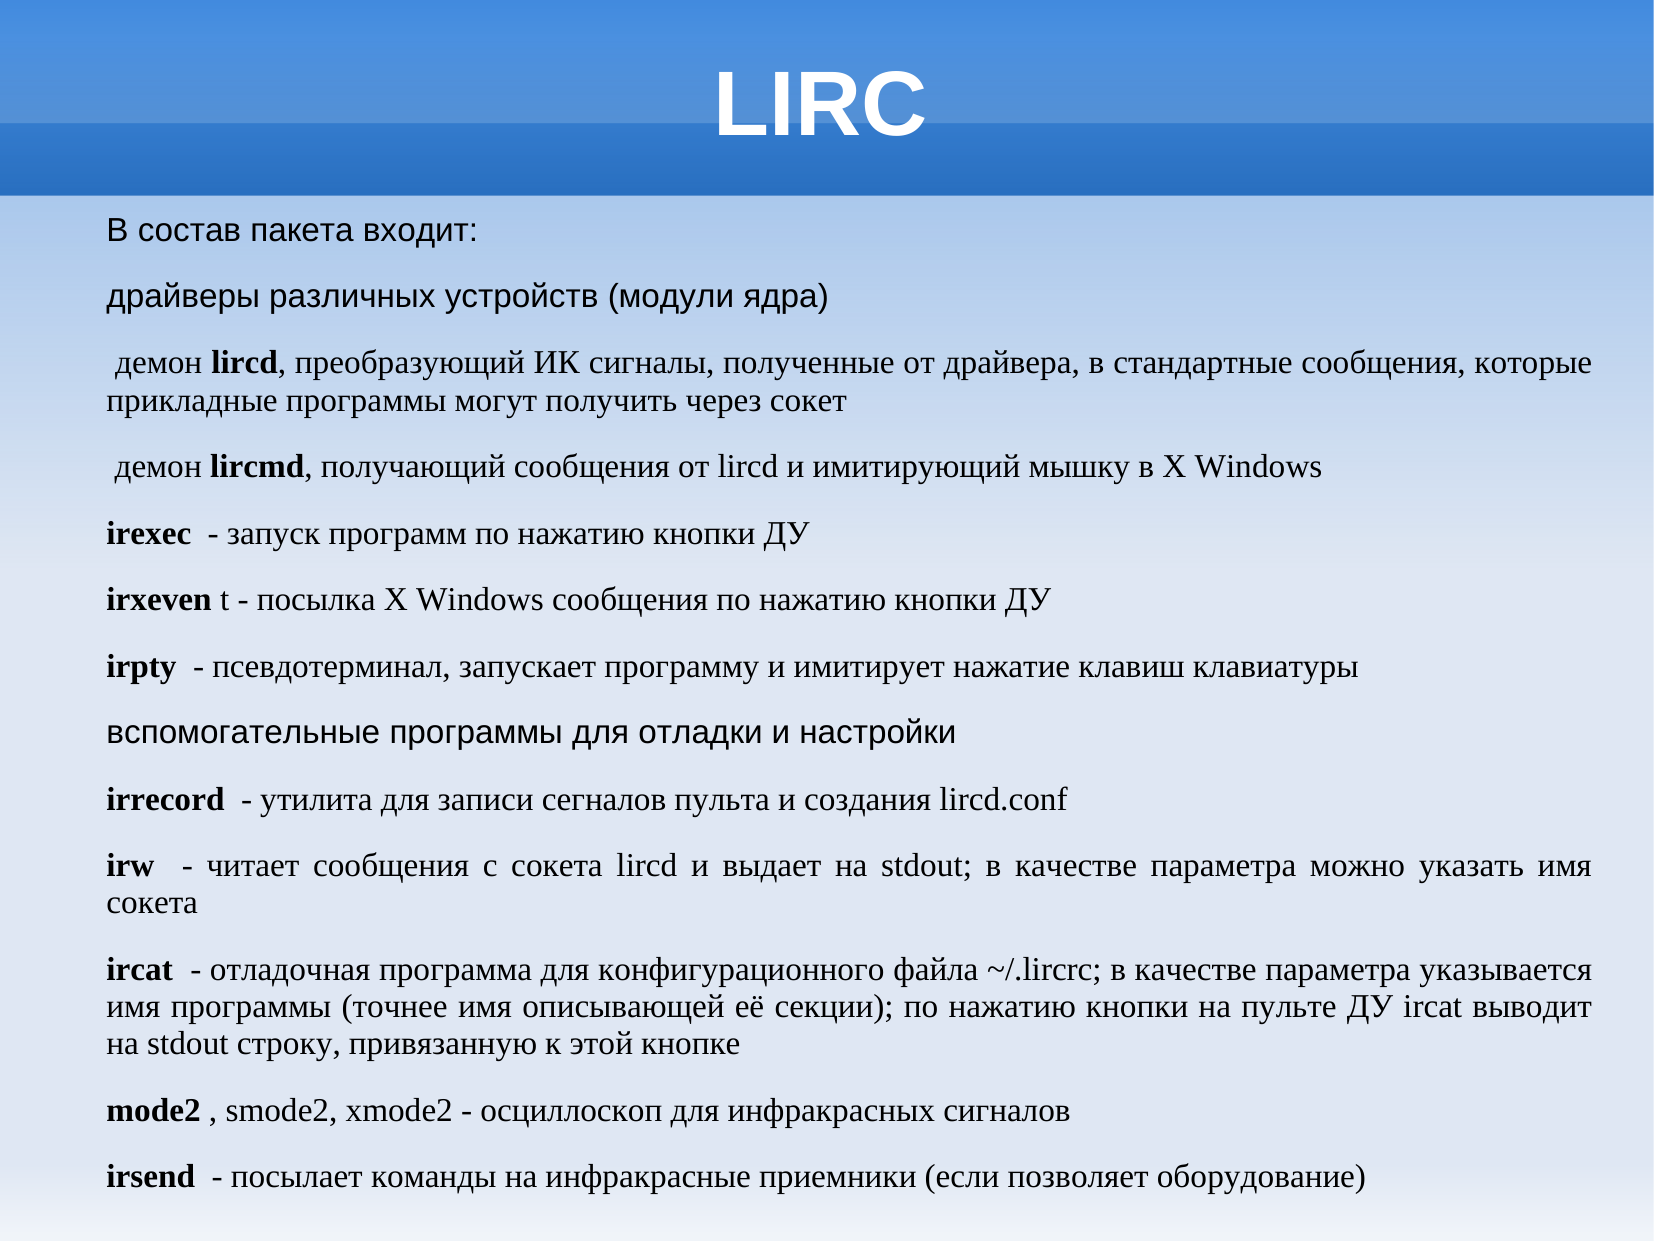

# LIRC
В состав пакета входит:
драйверы различных устройств (модули ядра)
 демон lircd, преобразующий ИК сигналы, полученные от драйвера, в стандартные сообщения, которые прикладные программы могут получить через сокет
 демон lircmd, получающий сообщения от lircd и имитирующий мышку в X Windows
irexec - запуск программ по нажатию кнопки ДУ
irxeven t - посылка X Windows сообщения по нажатию кнопки ДУ
irpty - псевдотерминал, запускает программу и имитирует нажатие клавиш клавиатуры
вспомогательные программы для отладки и настройки
irrecord - утилита для записи сегналов пульта и создания lircd.conf
irw - читает сообщения с сокета lircd и выдает на stdout; в качестве параметра можно указать имя сокета
ircat - отладочная программа для конфигурационного файла ~/.lircrc; в качестве параметра указывается имя программы (точнее имя описывающей её секции); по нажатию кнопки на пульте ДУ ircat выводит на stdout строку, привязанную к этой кнопке
mode2 , smode2, xmode2 - осциллоскоп для инфракрасных сигналов
irsend - посылает команды на инфракрасные приемники (если позволяет оборудование)